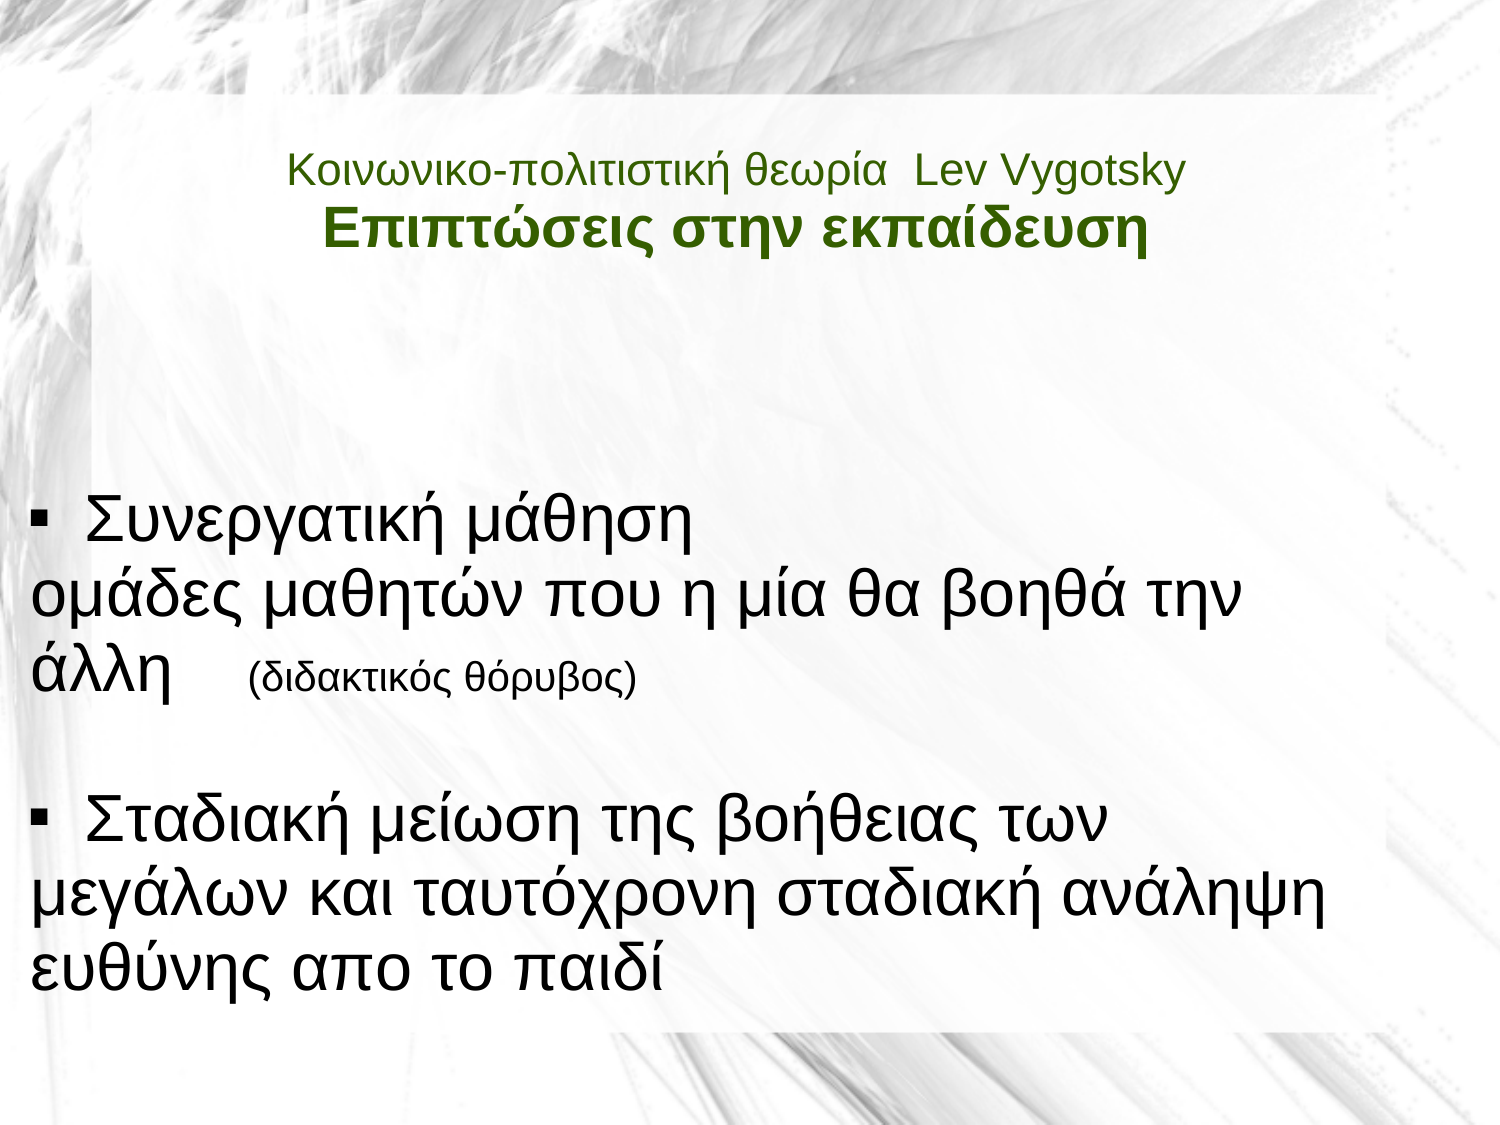

# Κοινωνικο-πολιτιστική θεωρία Lev Vygotsky Επιπτώσεις στην εκπαίδευση
 Συνεργατική μάθηση
ομάδες μαθητών που η μία θα βοηθά την άλλη (διδακτικός θόρυβος)
 Σταδιακή μείωση της βοήθειας των μεγάλων και ταυτόχρονη σταδιακή ανάληψη ευθύνης απο το παιδί